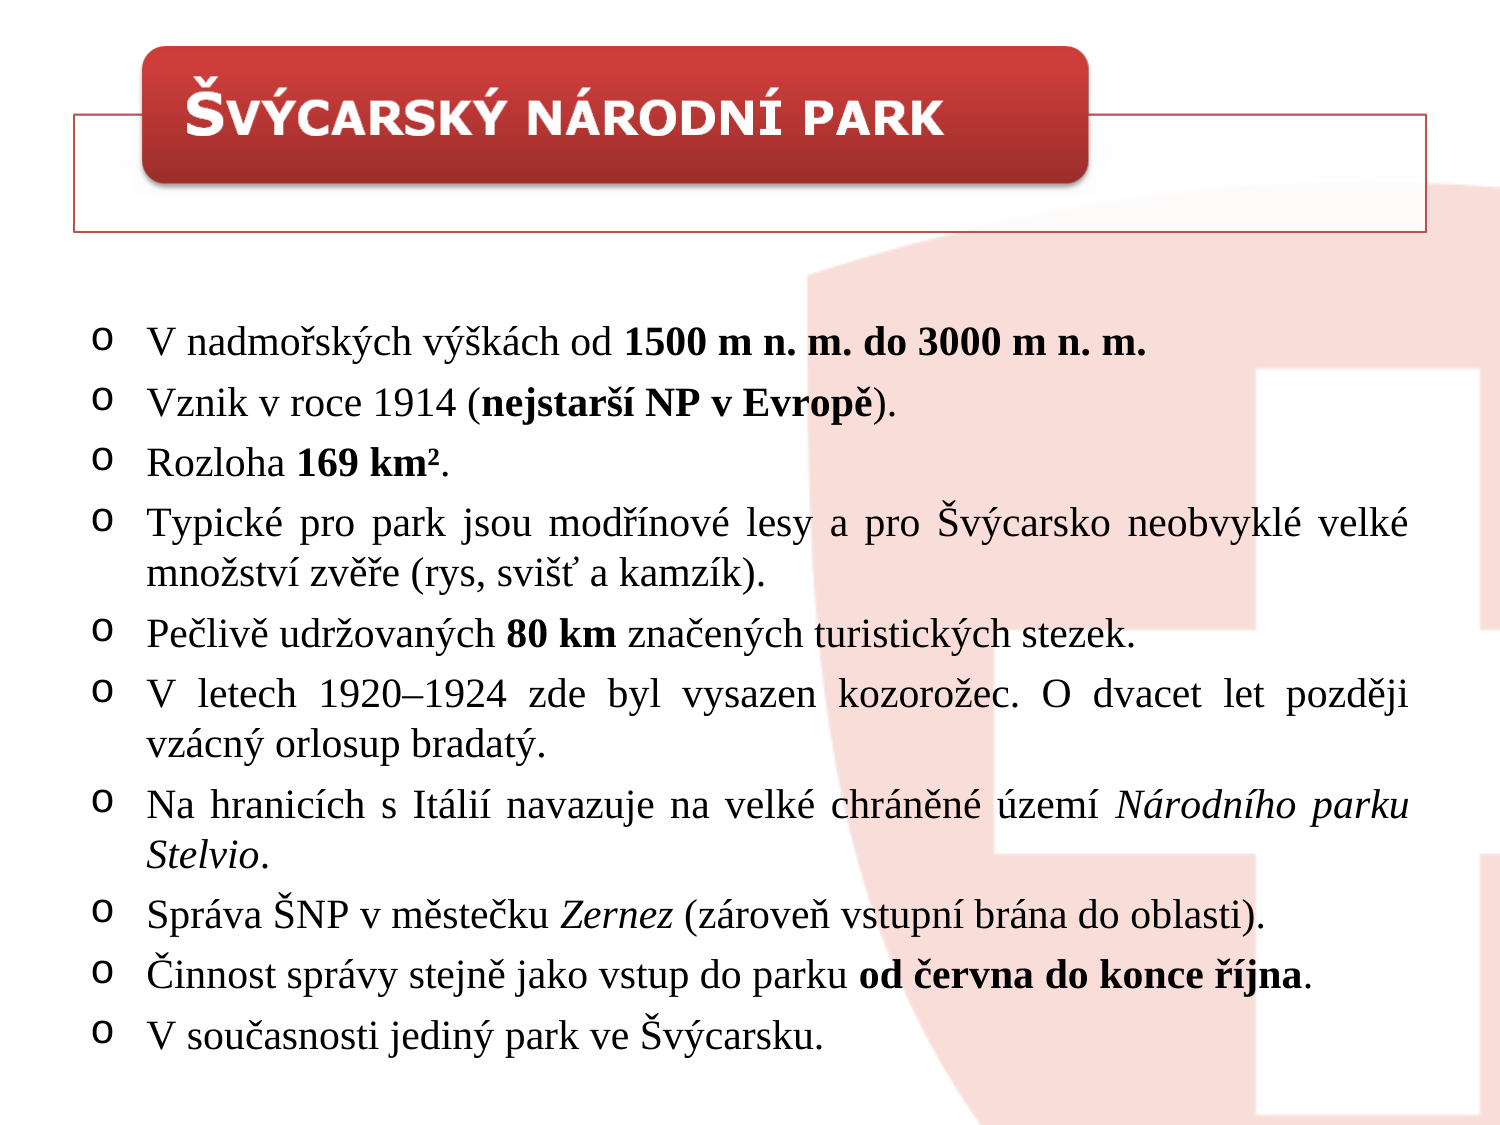

# V nadmořských výškách od 1500 m n. m. do 3000 m n. m.
Vznik v roce 1914 (nejstarší NP v Evropě).
Rozloha 169 km².
Typické pro park jsou modřínové lesy a pro Švýcarsko neobvyklé velké množství zvěře (rys, svišť a kamzík).
Pečlivě udržovaných 80 km značených turistických stezek.
V letech 1920–1924 zde byl vysazen kozorožec. O dvacet let později vzácný orlosup bradatý.
Na hranicích s Itálií navazuje na velké chráněné území Národního parku Stelvio.
Správa ŠNP v městečku Zernez (zároveň vstupní brána do oblasti).
Činnost správy stejně jako vstup do parku od června do konce října.
V současnosti jediný park ve Švýcarsku.